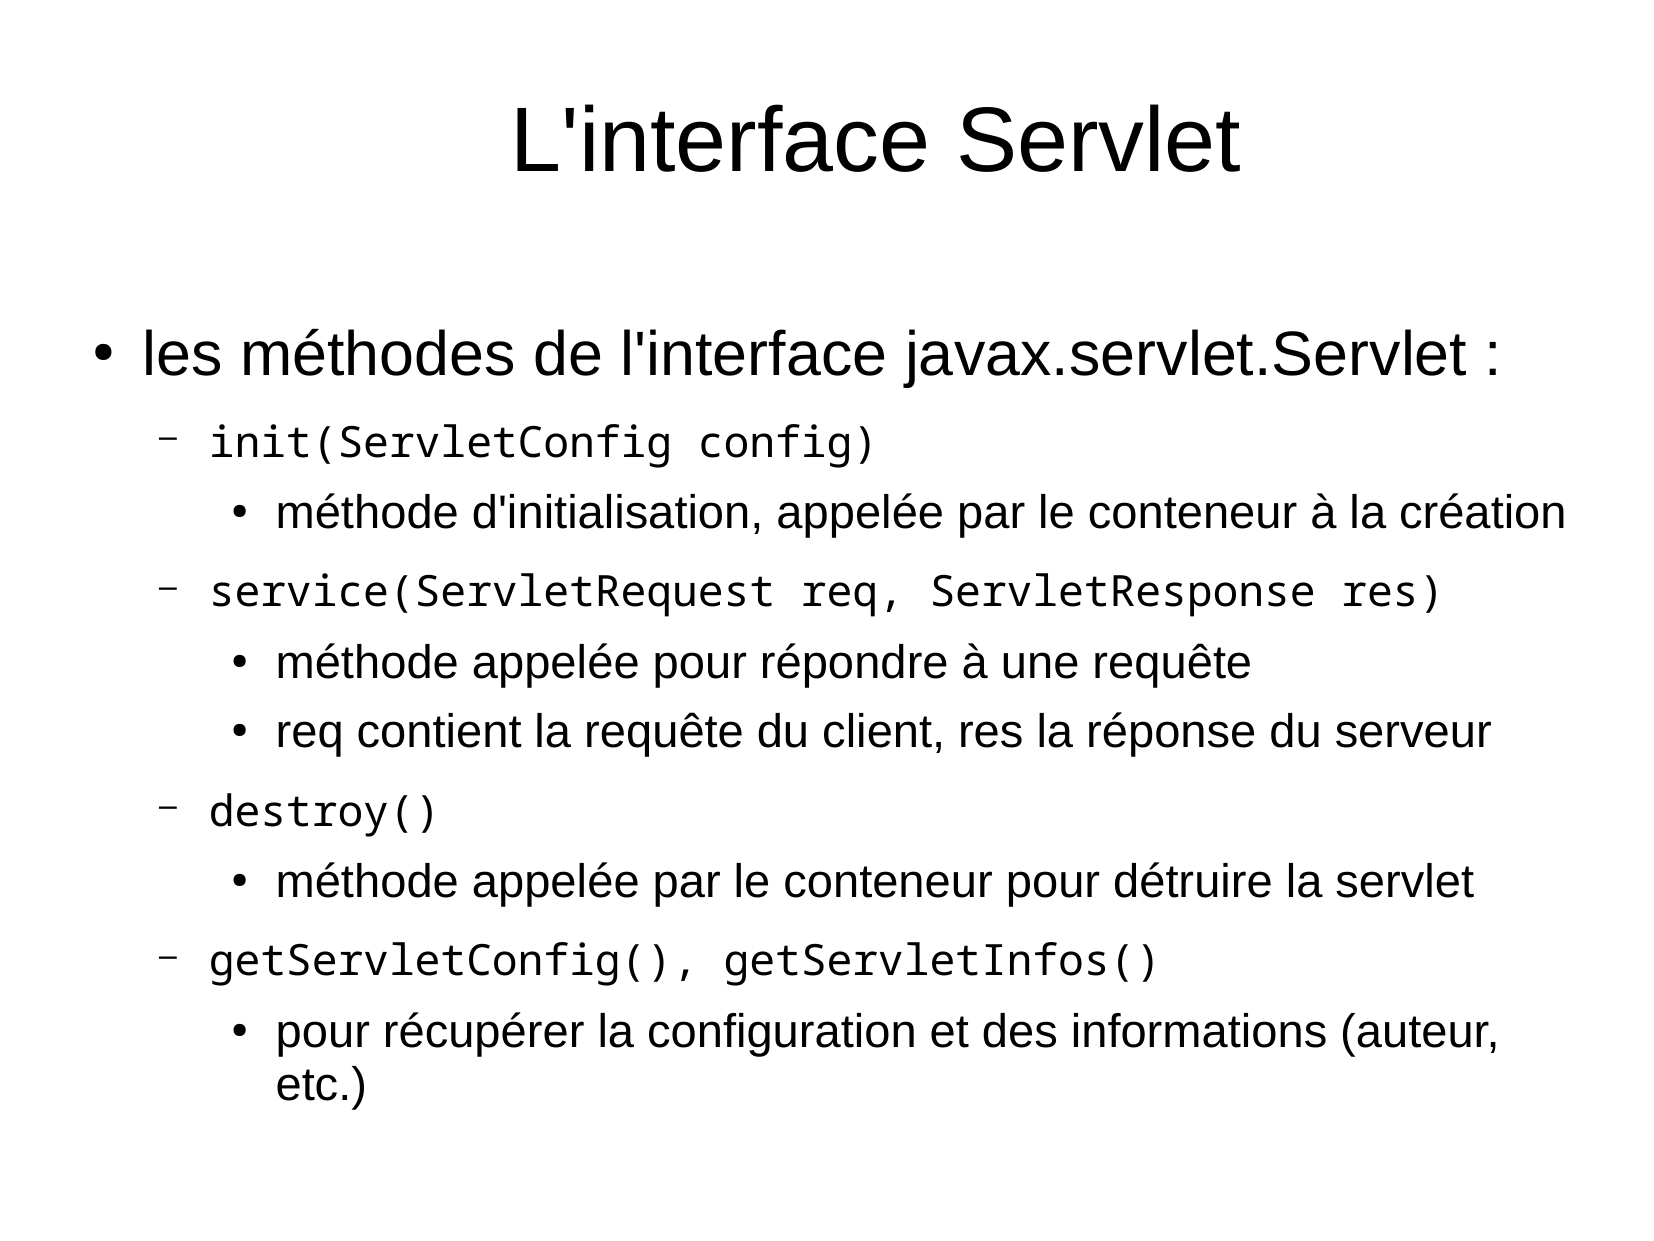

# L'interface Servlet
les méthodes de l'interface javax.servlet.Servlet :
init(ServletConfig config)
méthode d'initialisation, appelée par le conteneur à la création
service(ServletRequest req, ServletResponse res)
méthode appelée pour répondre à une requête
req contient la requête du client, res la réponse du serveur
destroy()
méthode appelée par le conteneur pour détruire la servlet
getServletConfig(), getServletInfos()
pour récupérer la configuration et des informations (auteur, etc.)